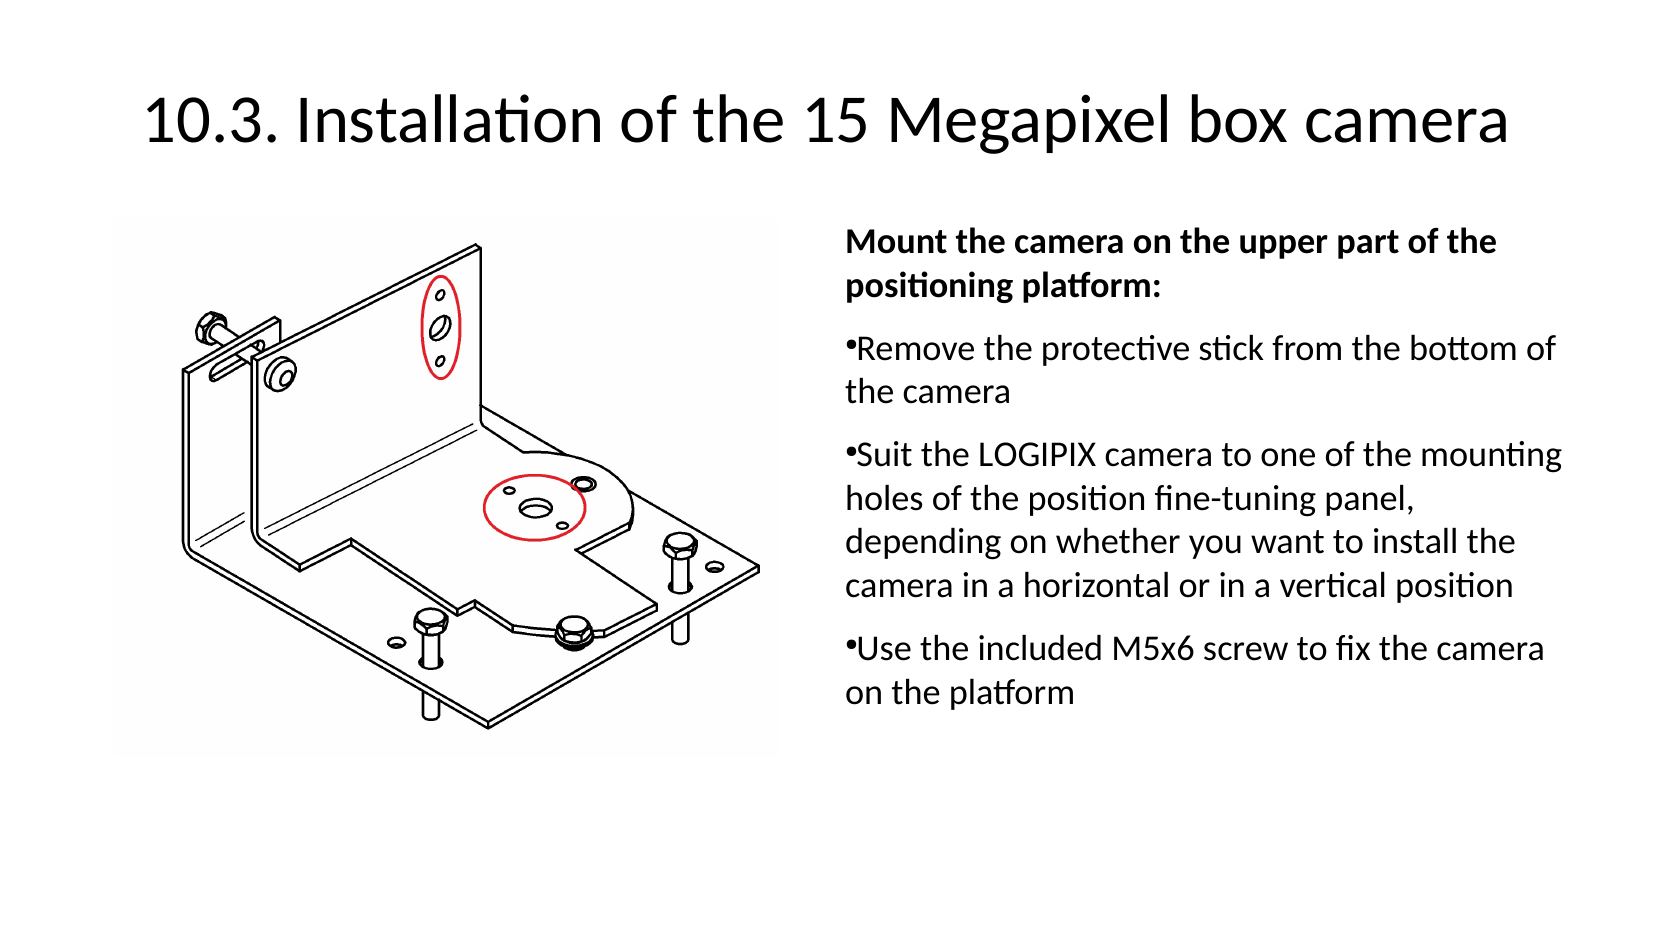

# 10.3. Installation of the 15 Megapixel box camera
Mount the camera on the upper part of the positioning platform:
Remove the protective stick from the bottom of the camera
Suit the LOGIPIX camera to one of the mounting holes of the position fine-tuning panel, depending on whether you want to install the camera in a horizontal or in a vertical position
Use the included M5x6 screw to fix the camera on the platform